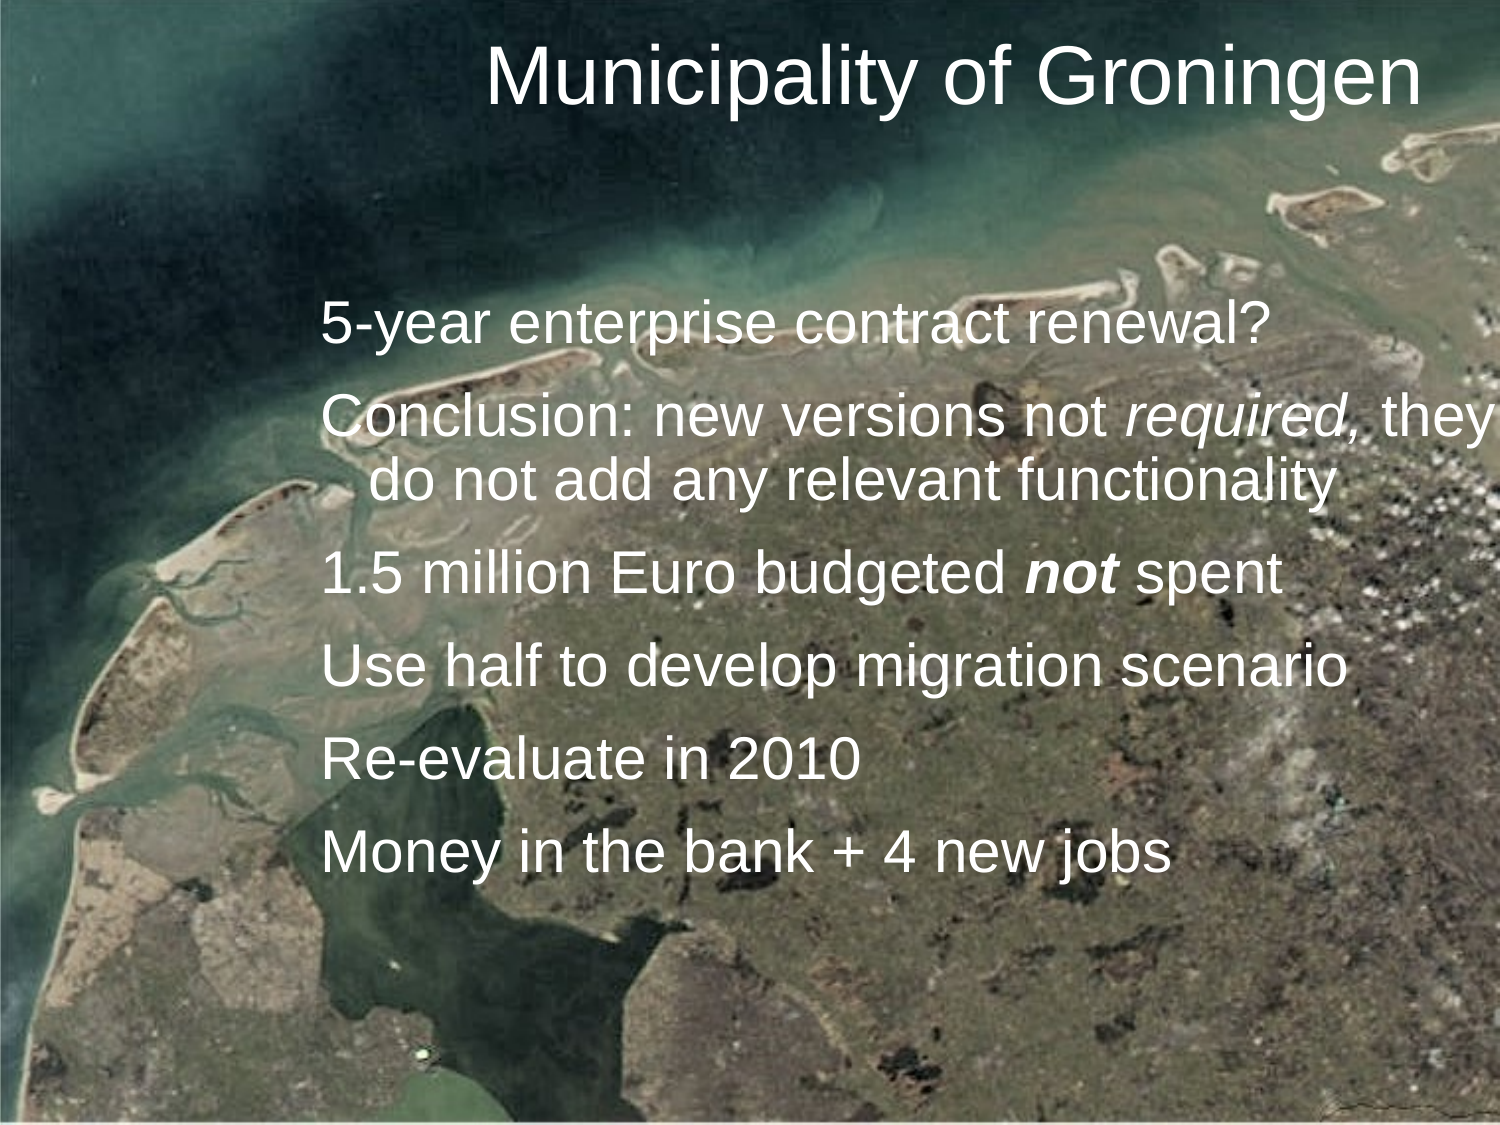

# Municipality of Groningen
5-year enterprise contract renewal?
Conclusion: new versions not required, they do not add any relevant functionality
1.5 million Euro budgeted not spent
Use half to develop migration scenario
Re-evaluate in 2010
Money in the bank + 4 new jobs